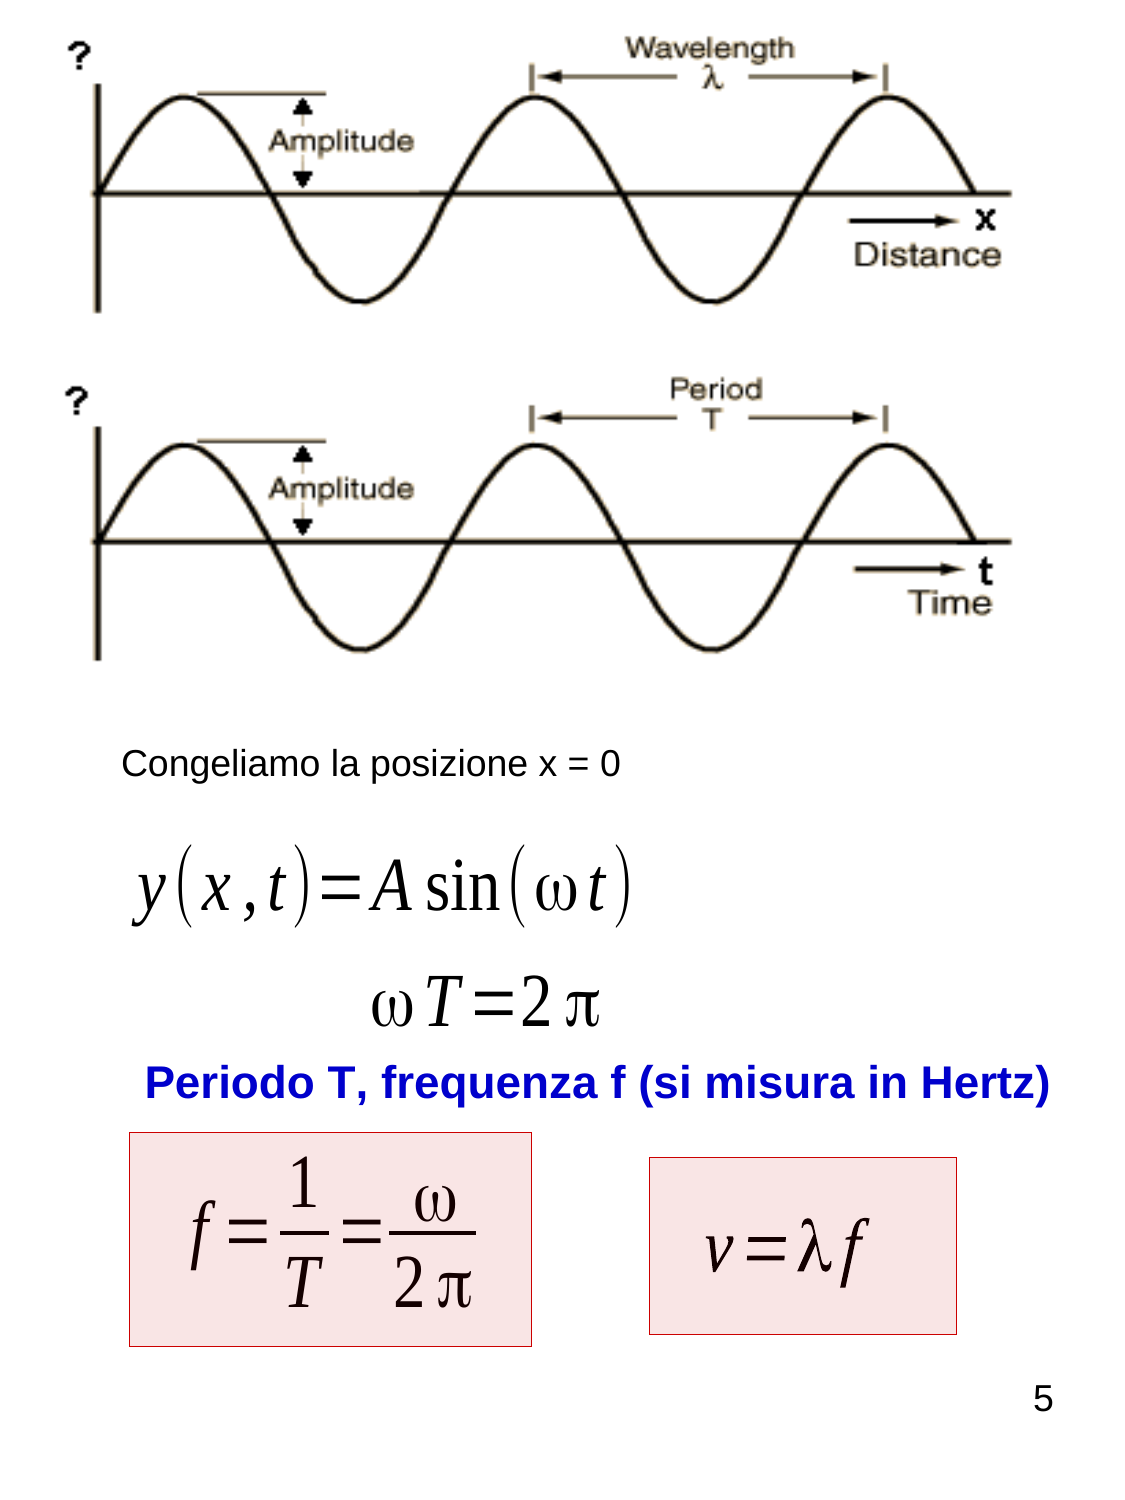

Congeliamo la posizione x = 0
Periodo T, frequenza f (si misura in Hertz)
P17 Onde Generalita'
5